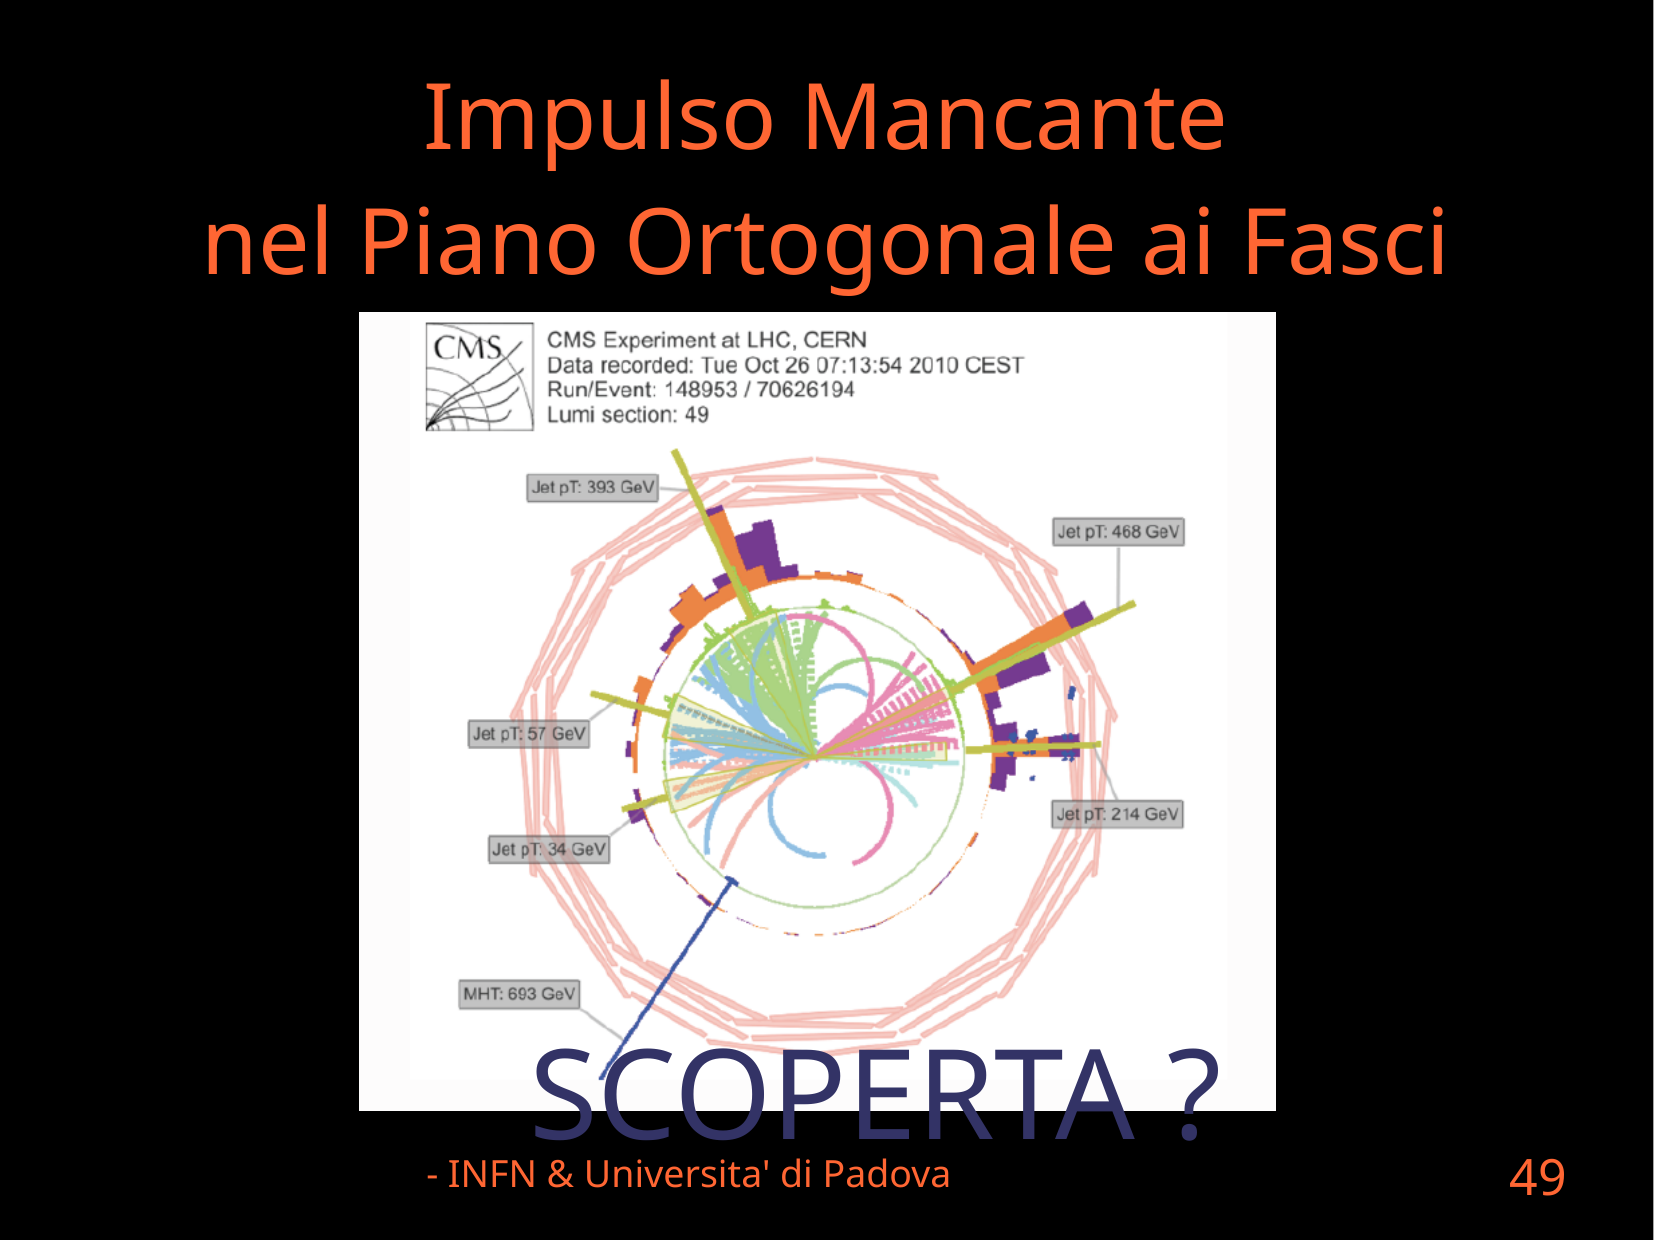

# Impulso Mancante nel Piano Ortogonale ai Fasci
SCOPERTA ?